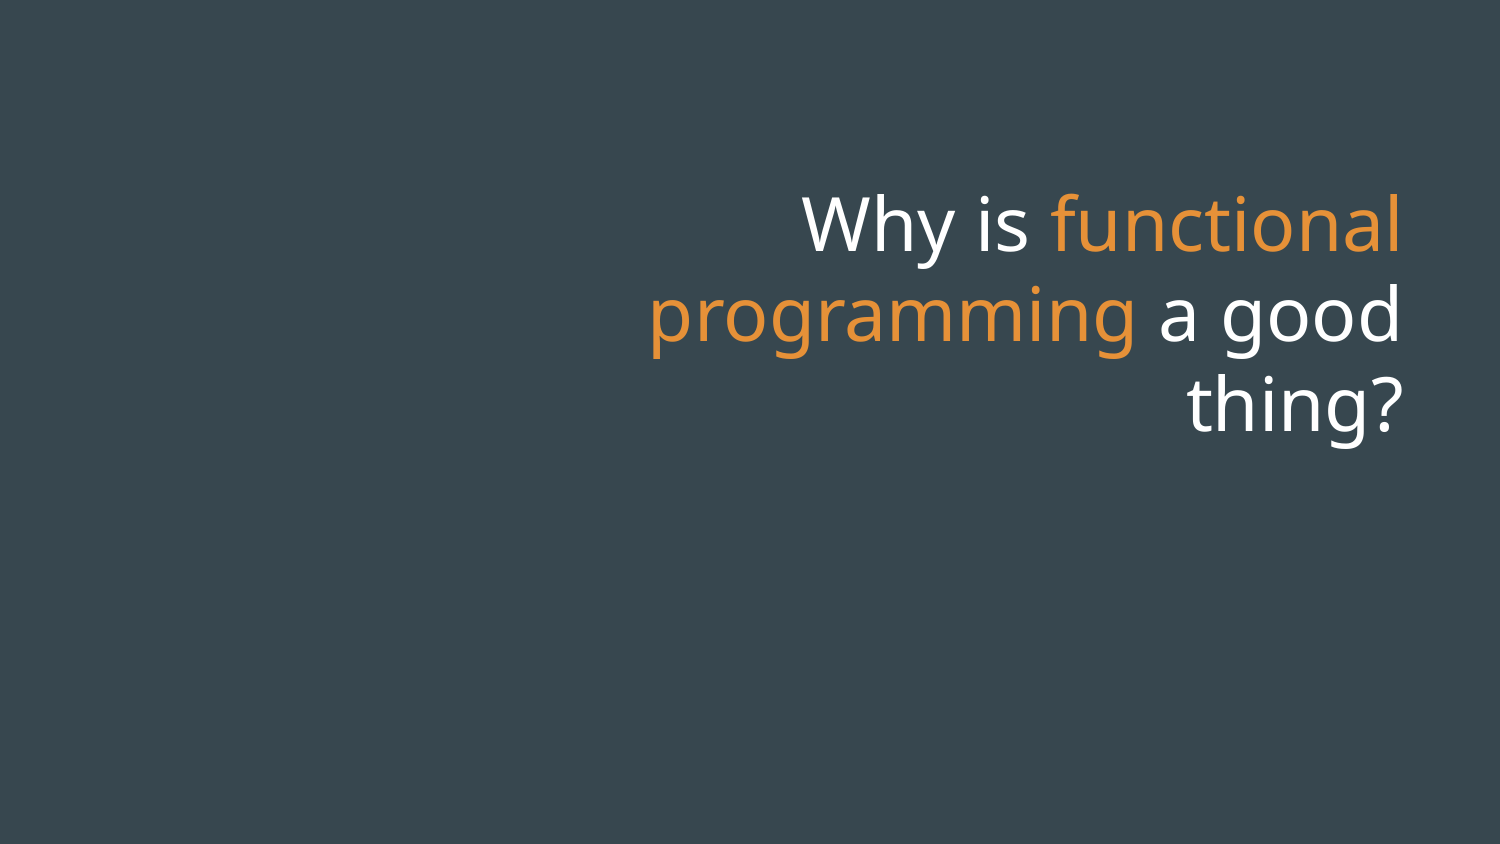

# Why is functional programming a good thing?